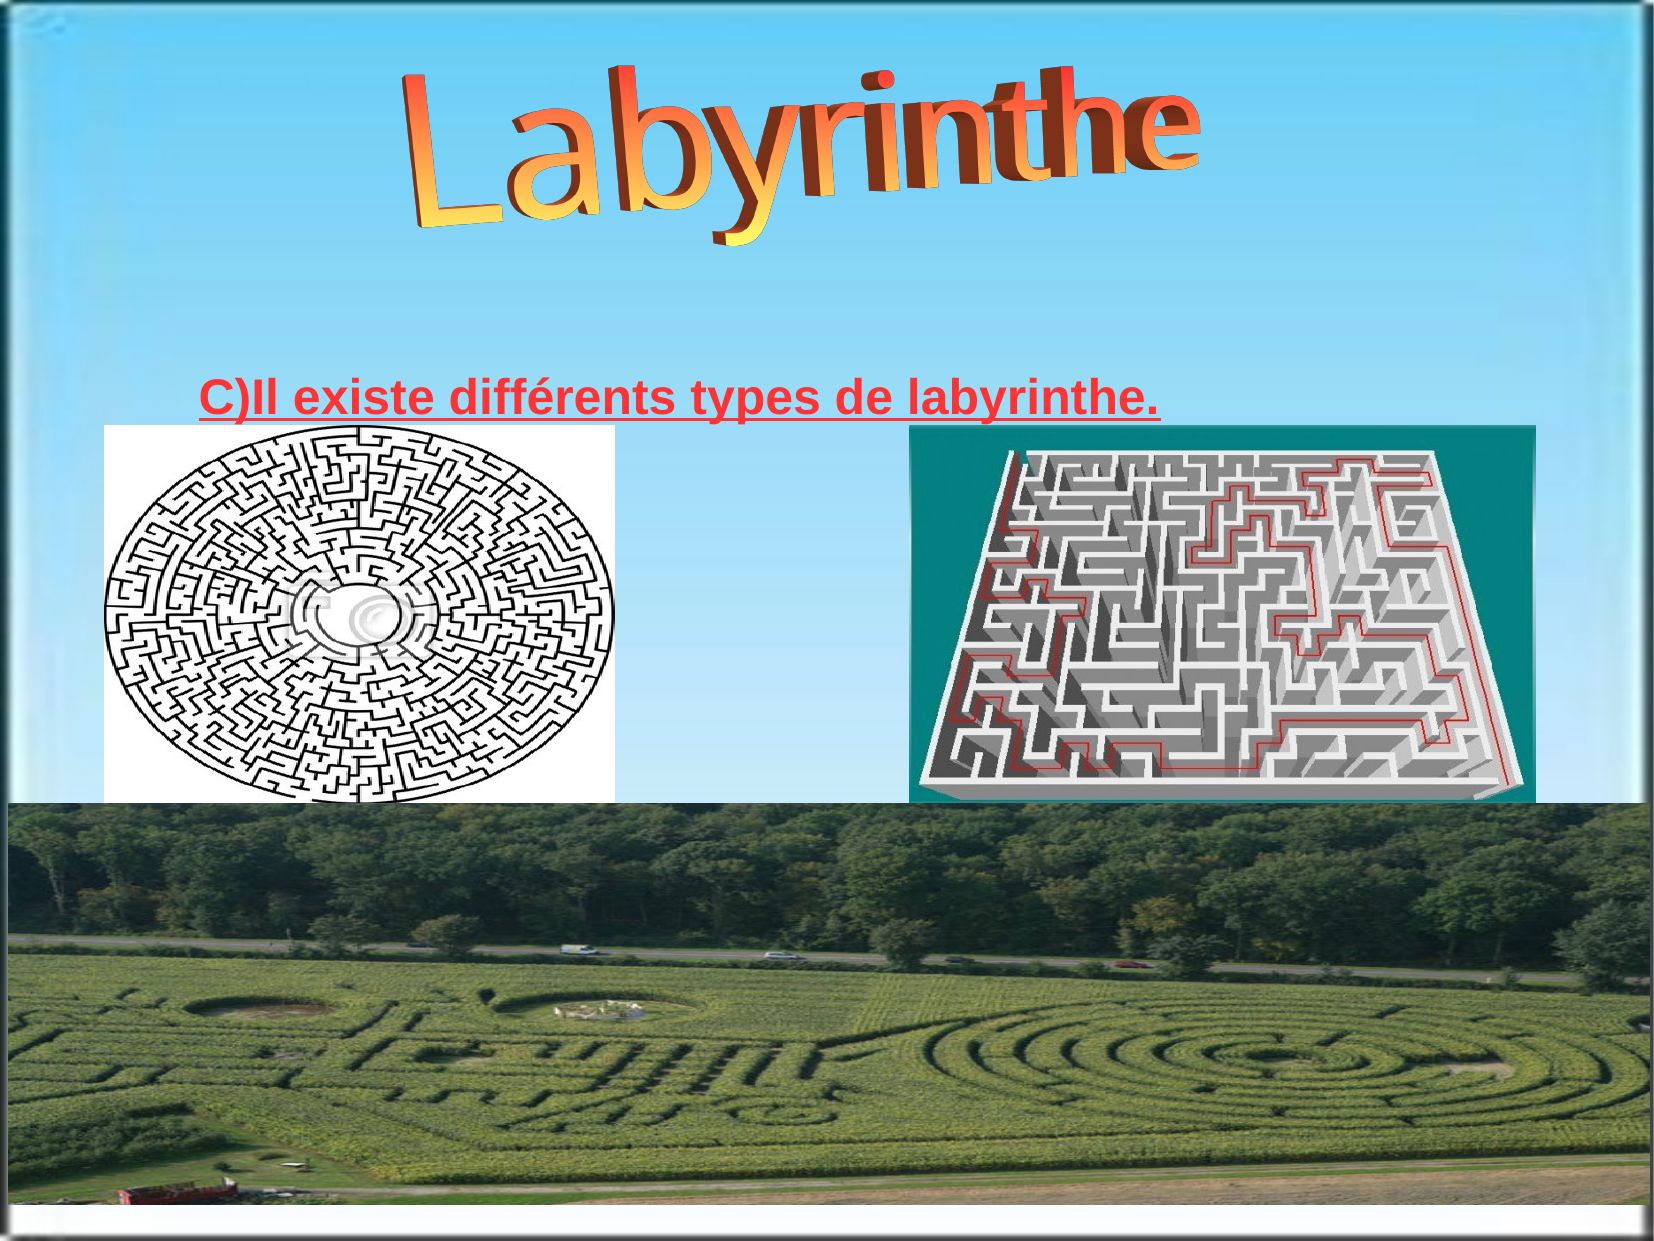

#
Labyrinthe
C)Il existe différents types de labyrinthe.